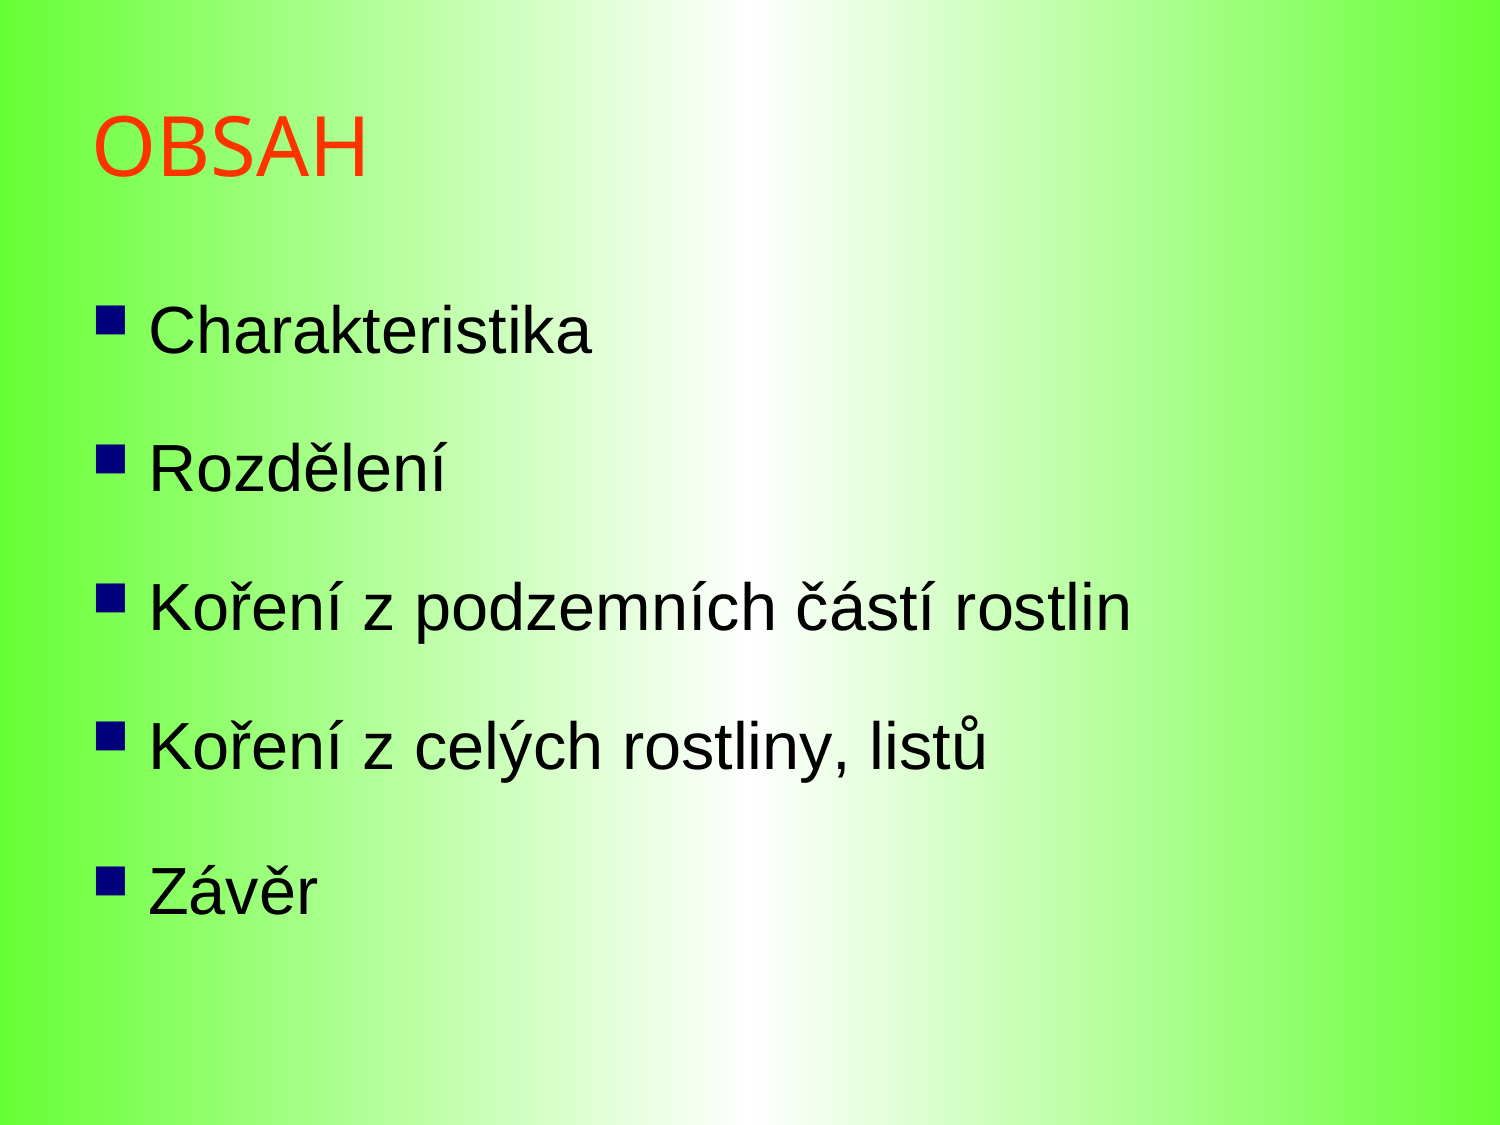

# OBSAH
Charakteristika
Rozdělení
Koření z podzemních částí rostlin
Koření z celých rostliny, listů
Závěr